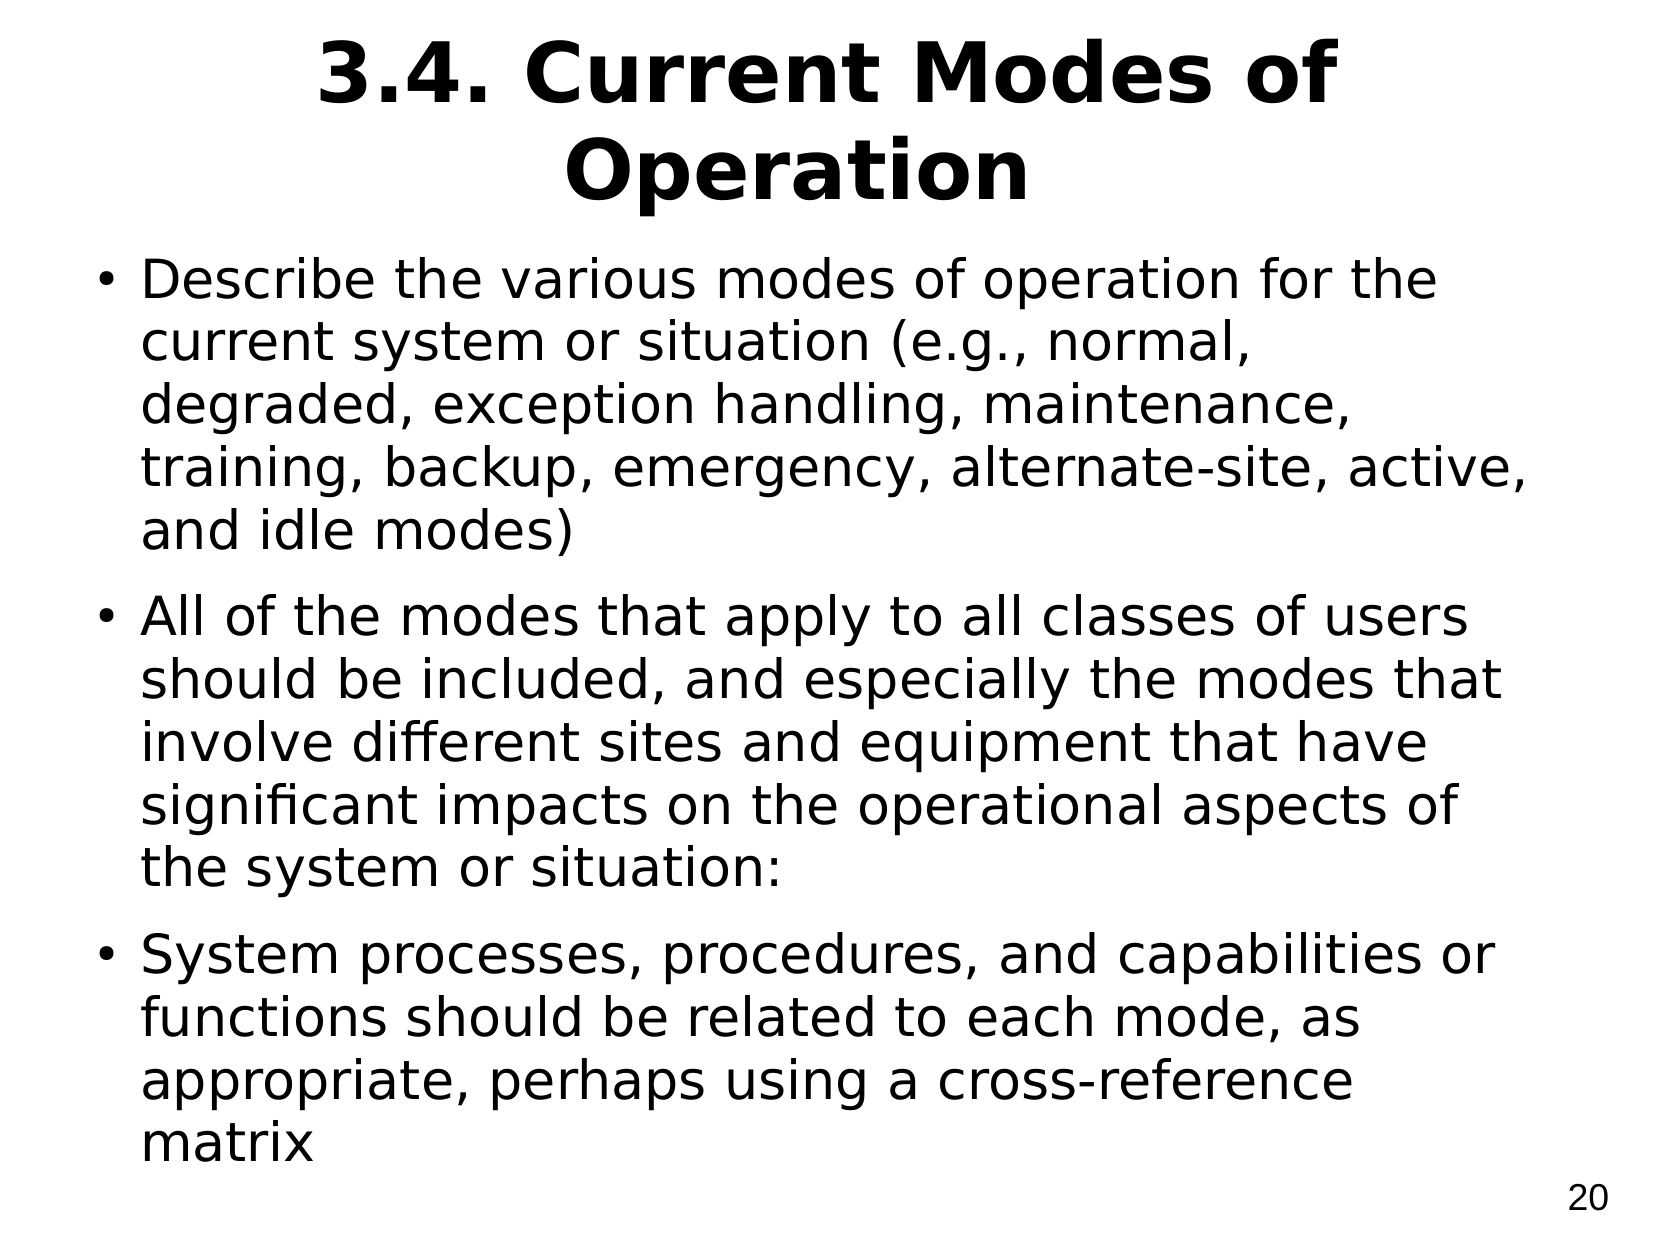

# 3.4. Current Modes of Operation
Describe the various modes of operation for the current system or situation (e.g., normal, degraded, exception handling, maintenance, training, backup, emergency, alternate-site, active, and idle modes)
All of the modes that apply to all classes of users should be included, and especially the modes that involve different sites and equipment that have significant impacts on the operational aspects of the system or situation:
System processes, procedures, and capabilities or functions should be related to each mode, as appropriate, perhaps using a cross-reference matrix